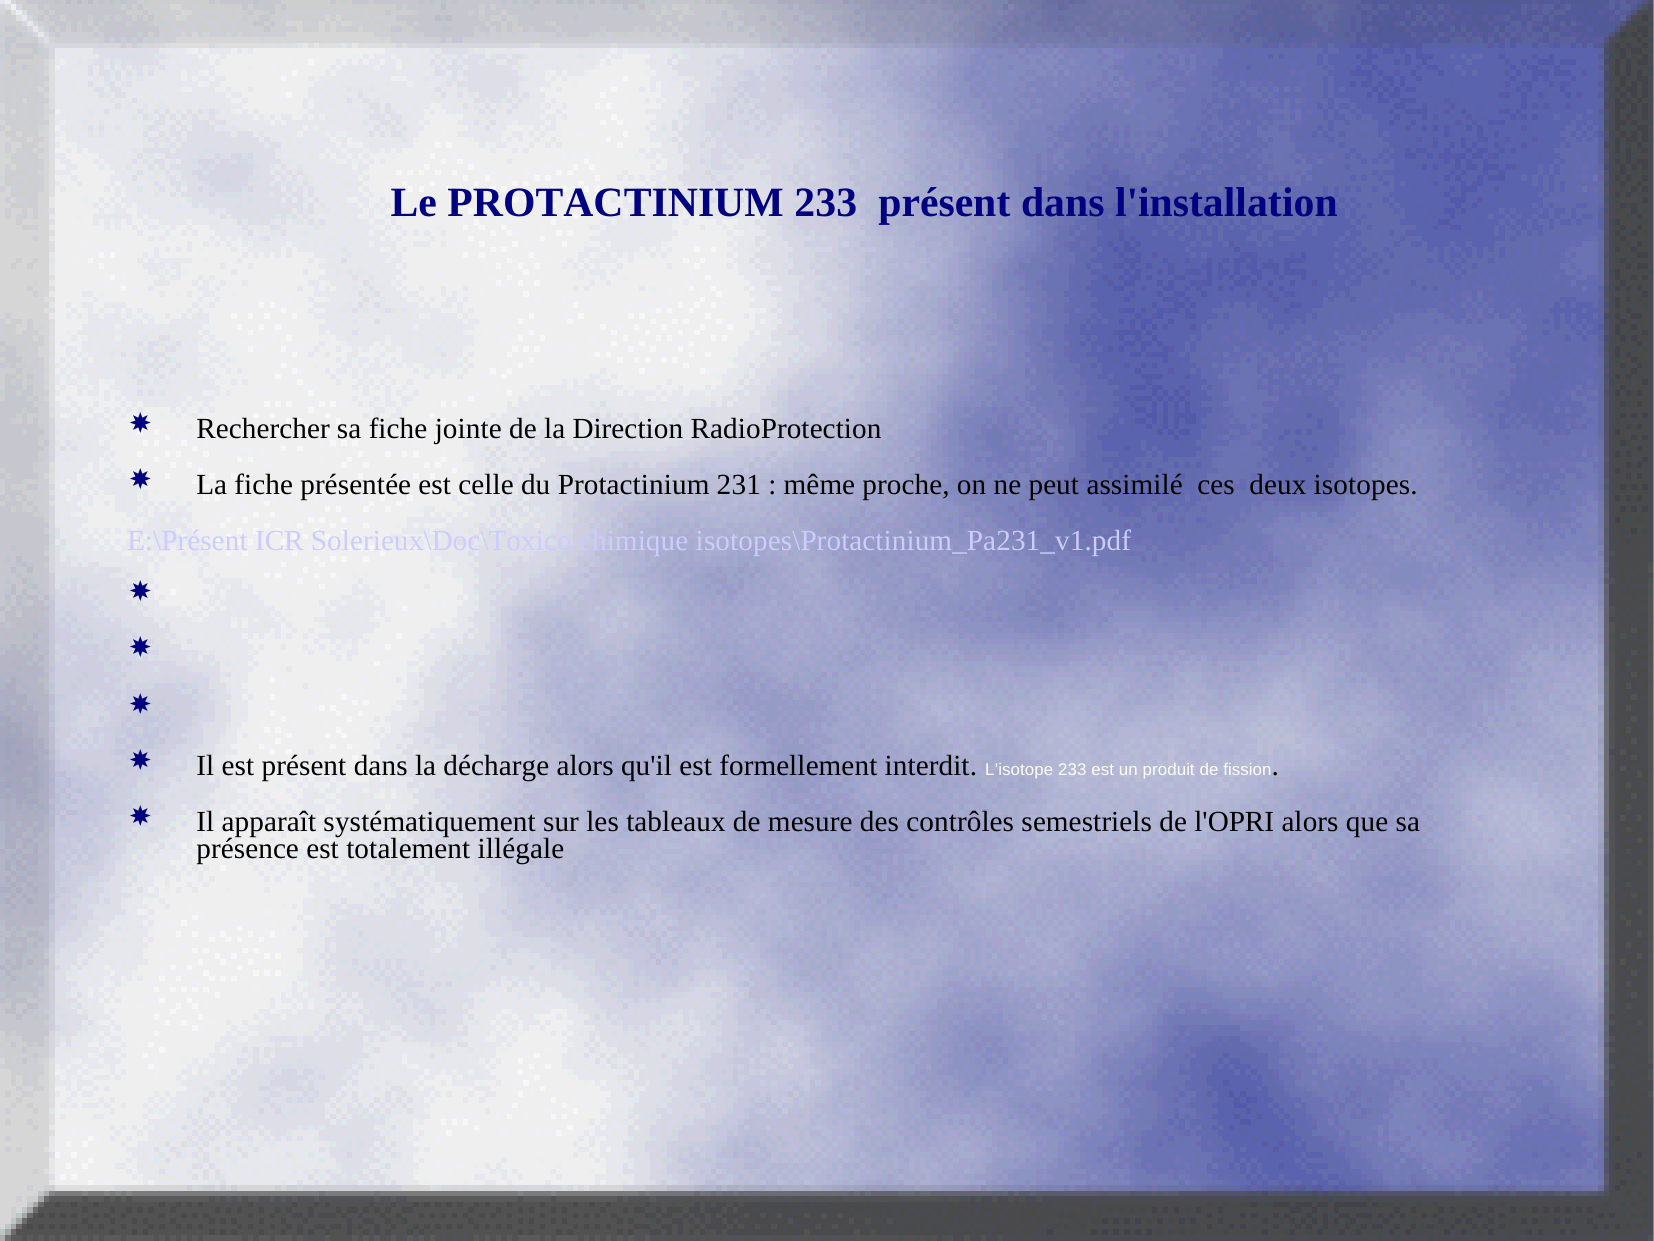

# Le PROTACTINIUM 233 présent dans l'installation
Rechercher sa fiche jointe de la Direction RadioProtection
La fiche présentée est celle du Protactinium 231 : même proche, on ne peut assimilé ces deux isotopes.
E:\Présent ICR Solerieux\Doc\Toxico chimique isotopes\Protactinium_Pa231_v1.pdf
Il est présent dans la décharge alors qu'il est formellement interdit. L’isotope 233 est un produit de fission.
Il apparaît systématiquement sur les tableaux de mesure des contrôles semestriels de l'OPRI alors que sa présence est totalement illégale